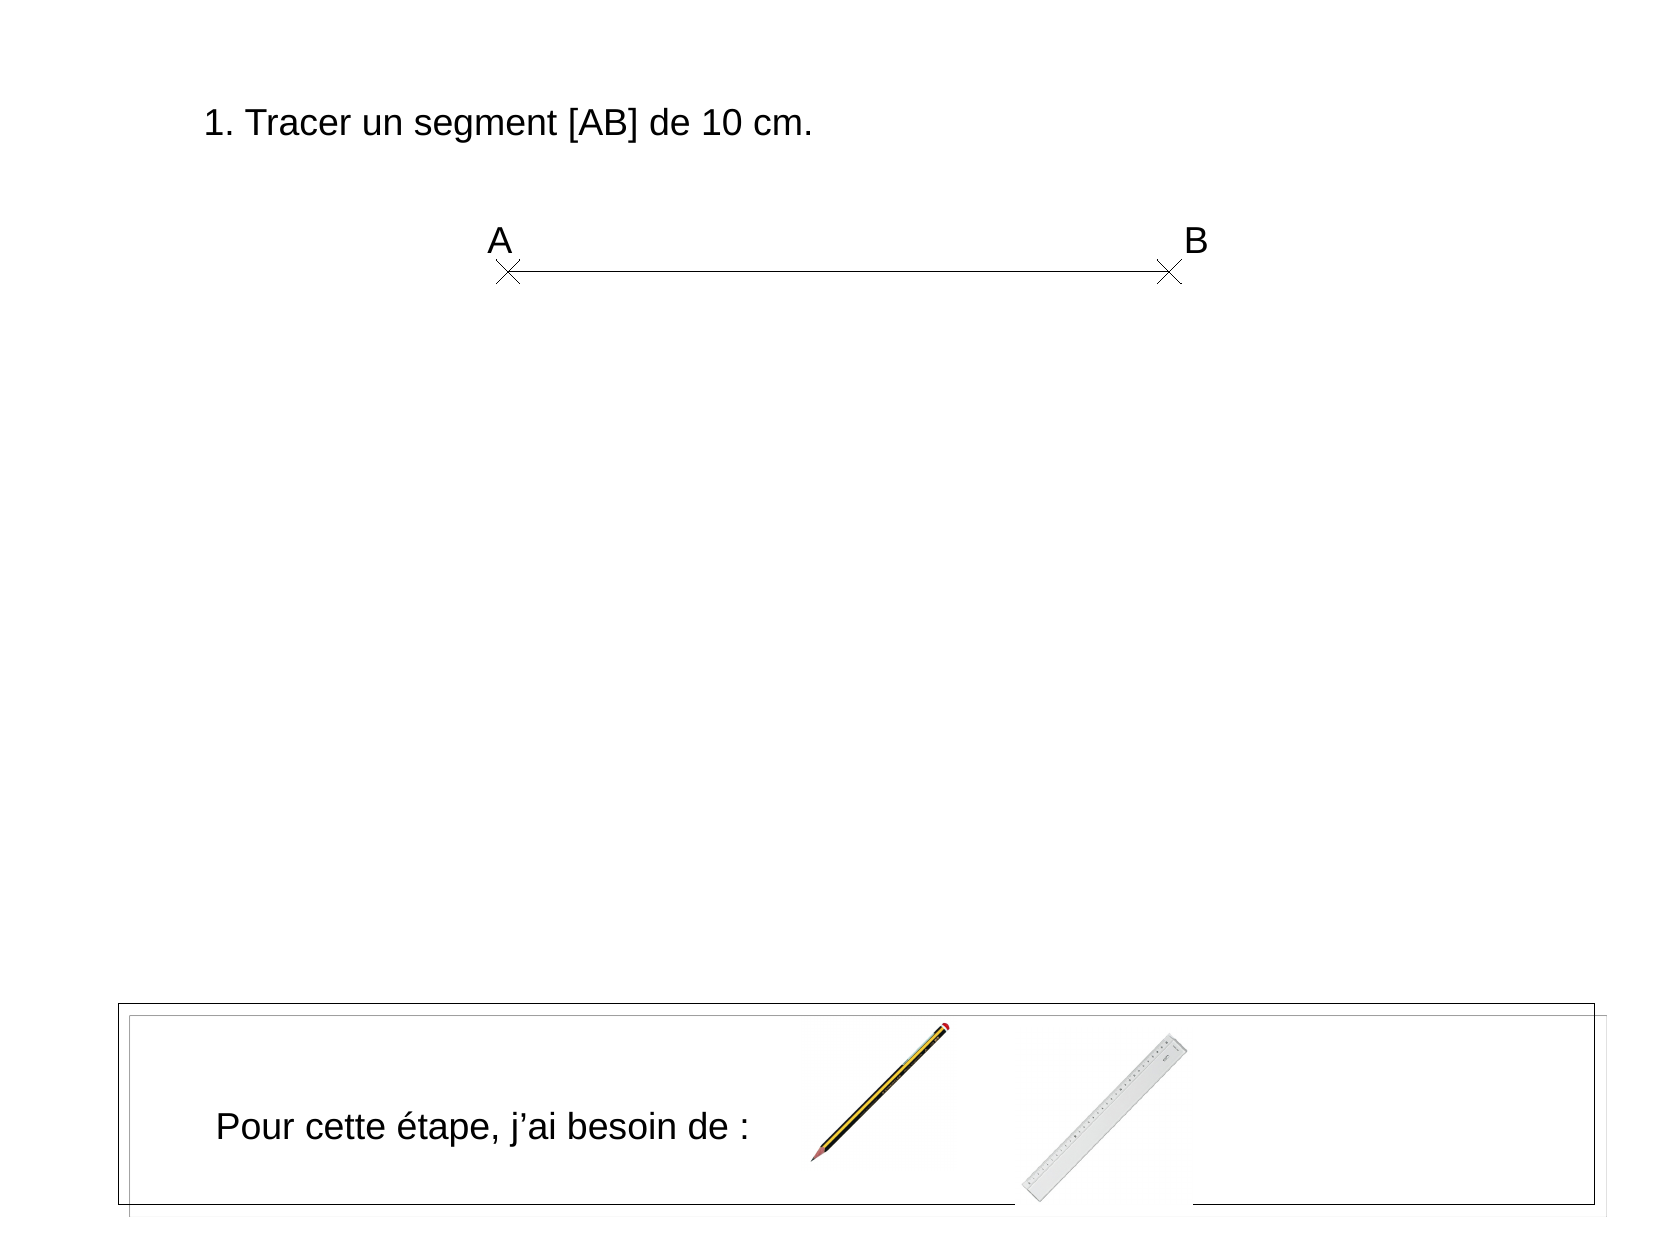

1. Tracer un segment [AB] de 10 cm.
A
B
Pour cette étape, j’ai besoin de :